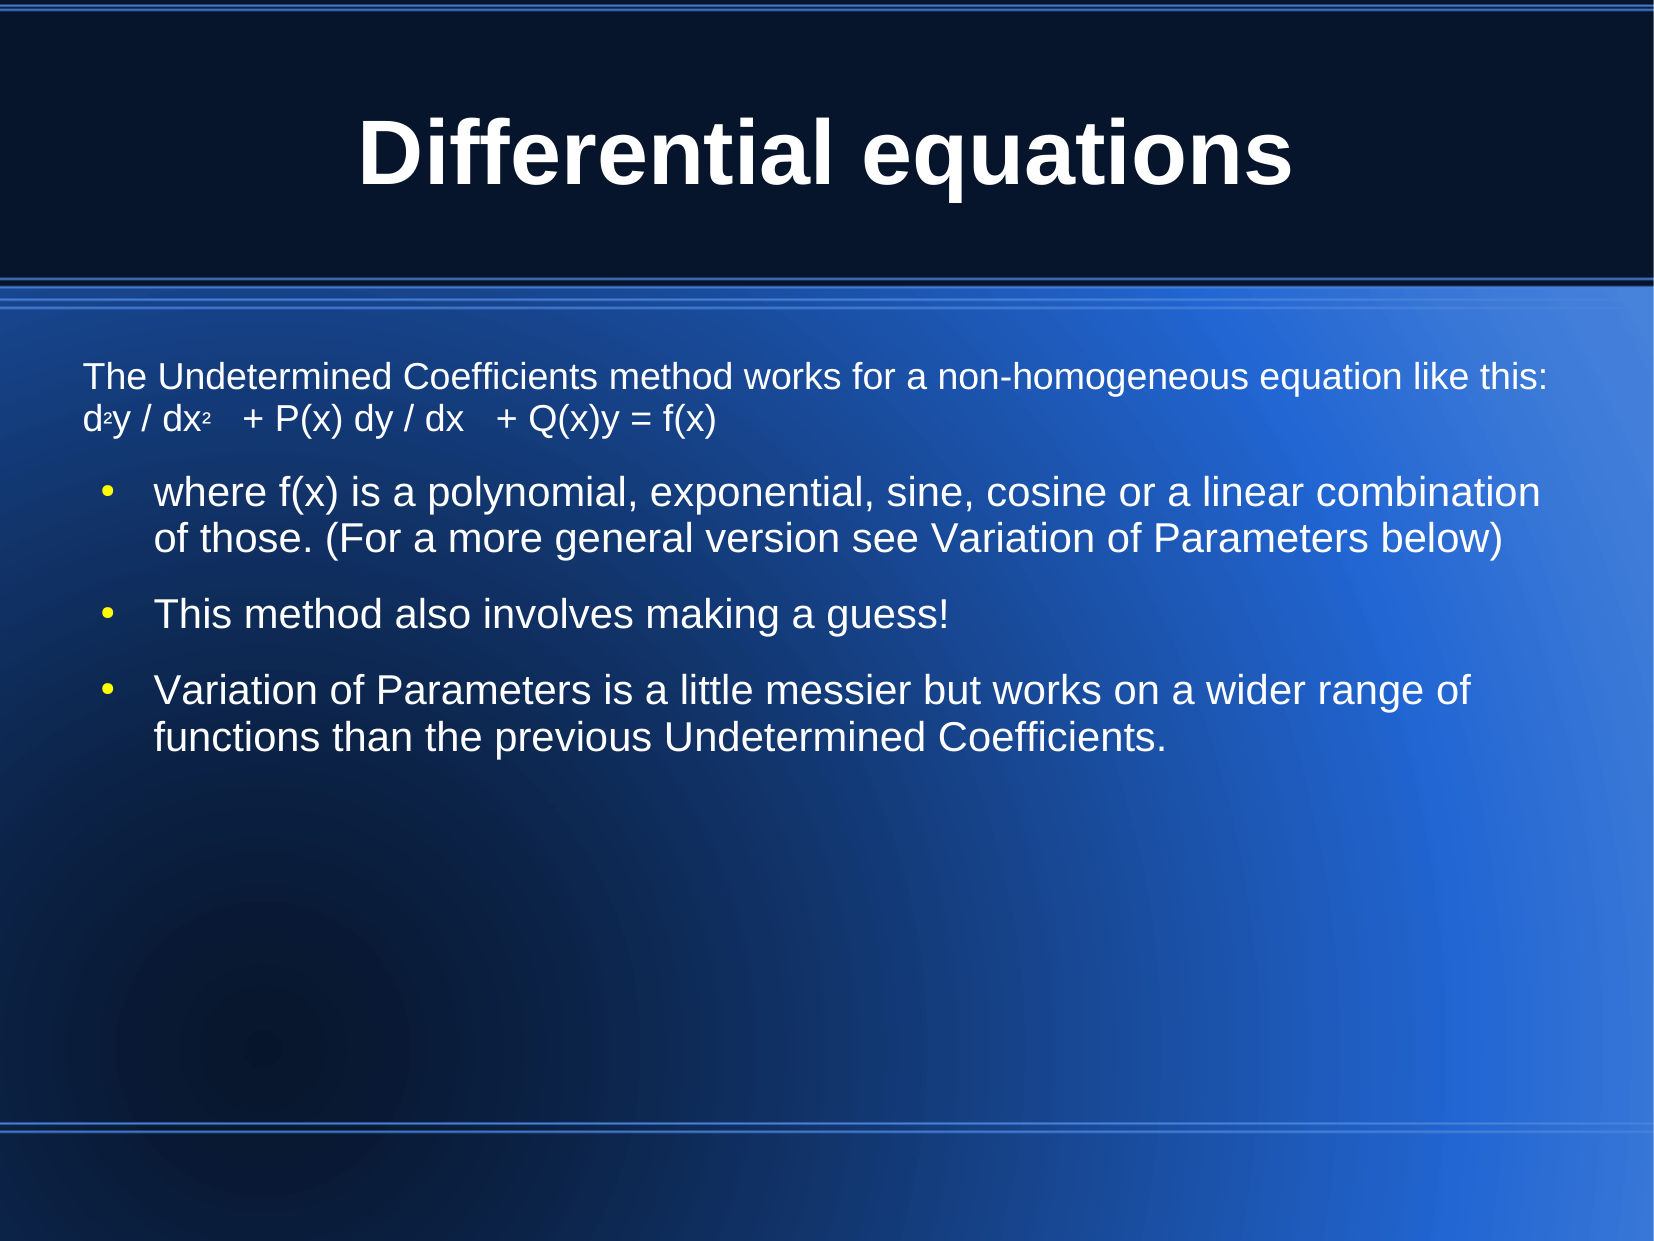

# Differential equations
The Undetermined Coefficients method works for a non-homogeneous equation like this: d²y / dx² + P(x) dy / dx + Q(x)y = f(x)
where f(x) is a polynomial, exponential, sine, cosine or a linear combination of those. (For a more general version see Variation of Parameters below)
This method also involves making a guess!
Variation of Parameters is a little messier but works on a wider range of functions than the previous Undetermined Coefficients.